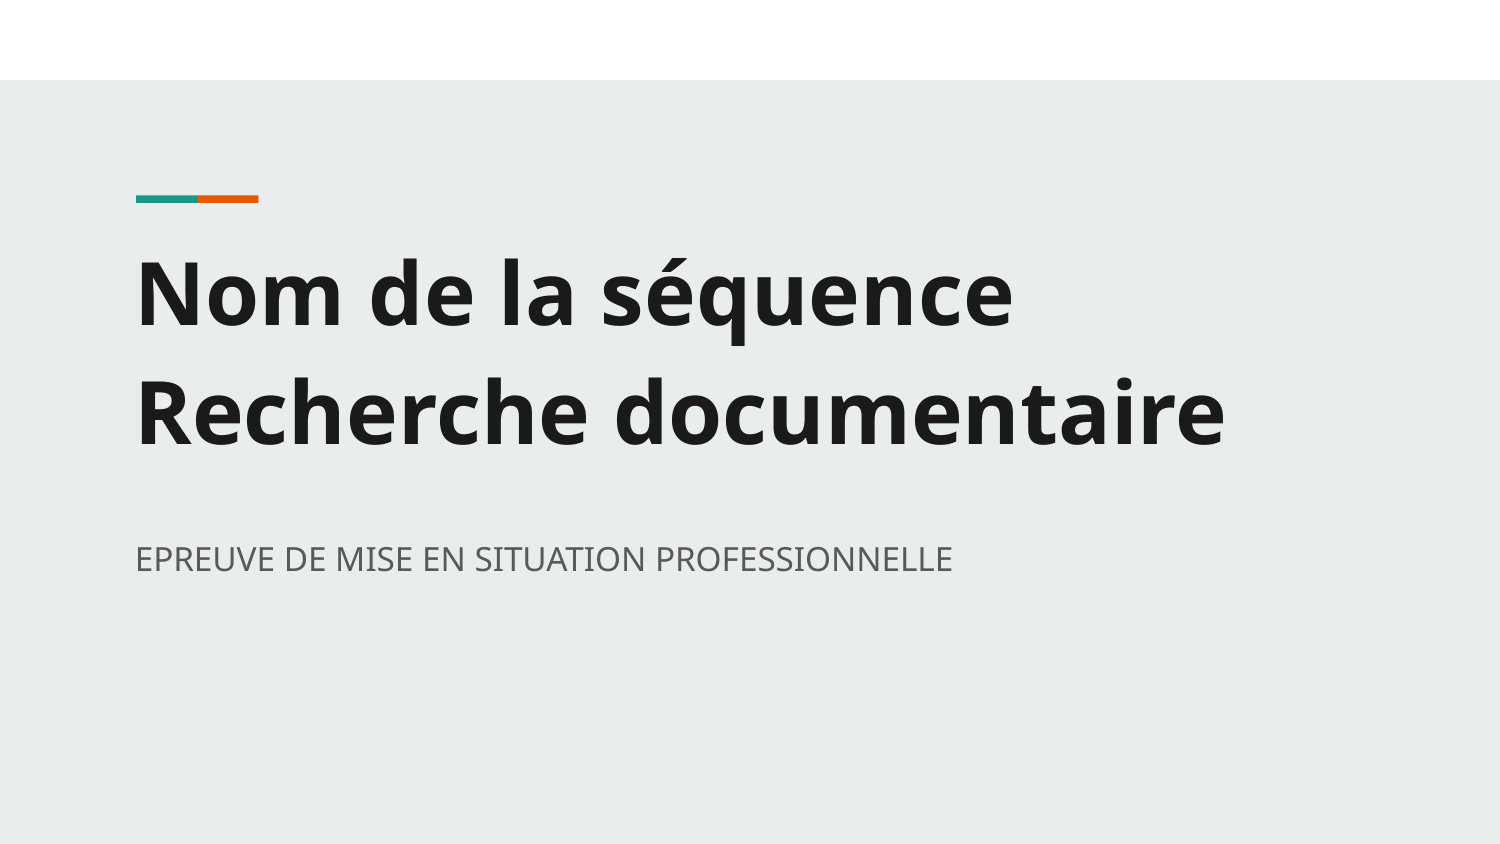

# Nom de la séquence Recherche documentaire
EPREUVE DE MISE EN SITUATION PROFESSIONNELLE